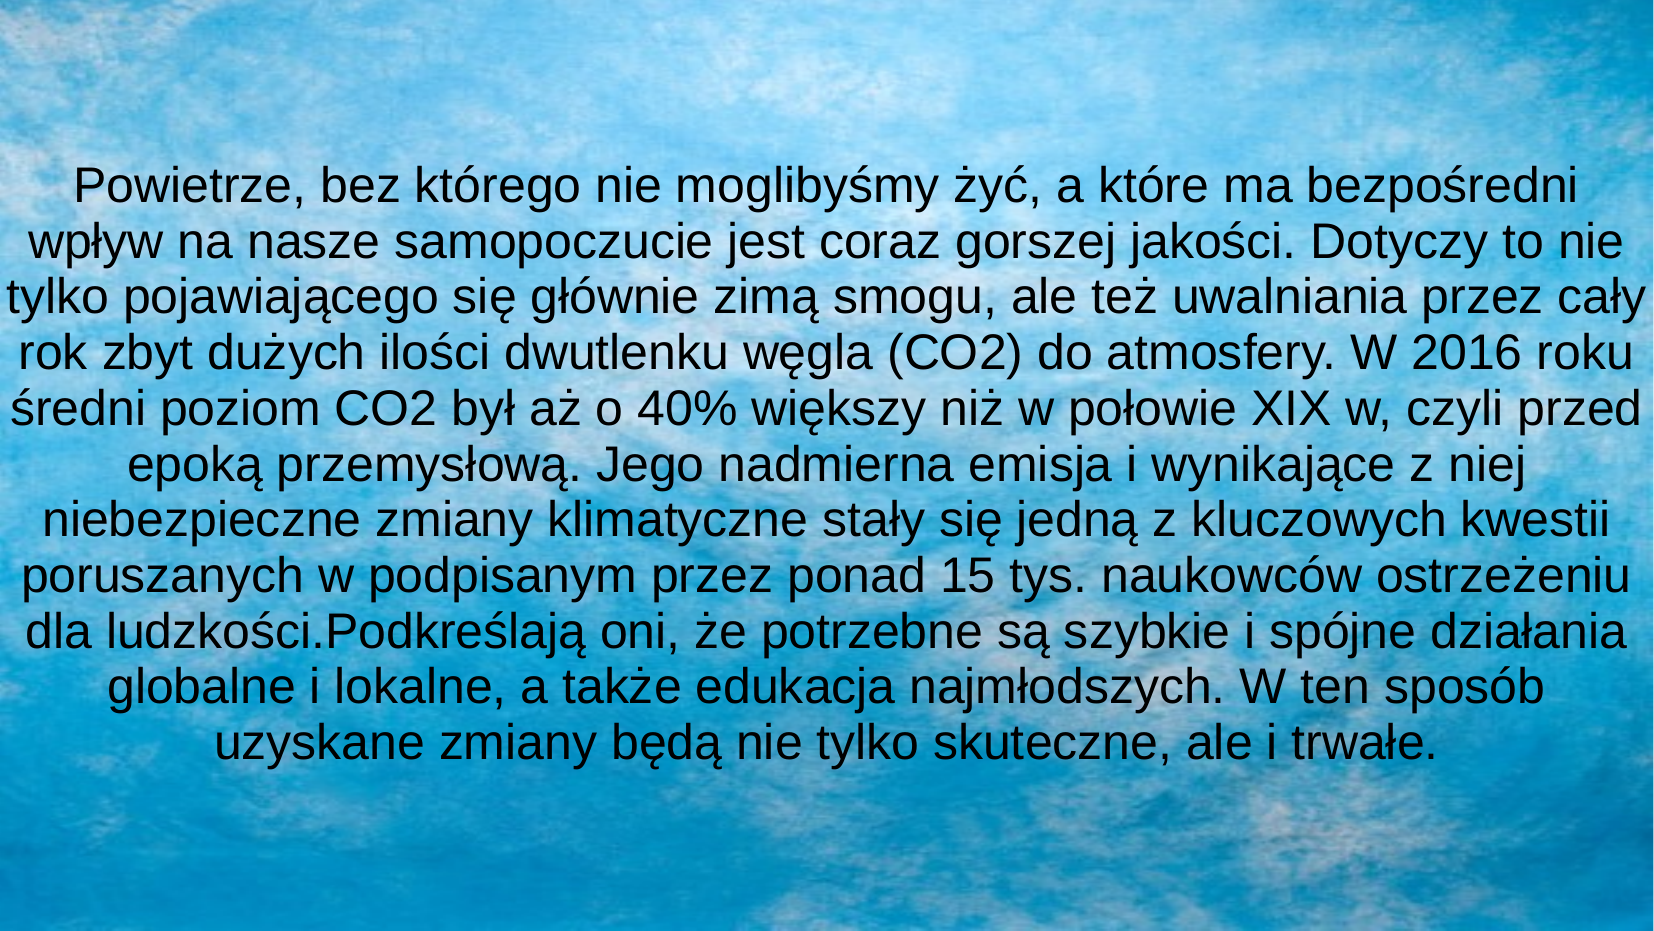

# Powietrze, bez którego nie moglibyśmy żyć, a które ma bezpośredni wpływ na nasze samopoczucie jest coraz gorszej jakości. Dotyczy to nie tylko pojawiającego się głównie zimą smogu, ale też uwalniania przez cały rok zbyt dużych ilości dwutlenku węgla (CO2) do atmosfery. W 2016 roku średni poziom CO2 był aż o 40% większy niż w połowie XIX w, czyli przed epoką przemysłową. Jego nadmierna emisja i wynikające z niej niebezpieczne zmiany klimatyczne stały się jedną z kluczowych kwestii poruszanych w podpisanym przez ponad 15 tys. naukowców ostrzeżeniu dla ludzkości.Podkreślają oni, że potrzebne są szybkie i spójne działania globalne i lokalne, a także edukacja najmłodszych. W ten sposób uzyskane zmiany będą nie tylko skuteczne, ale i trwałe.